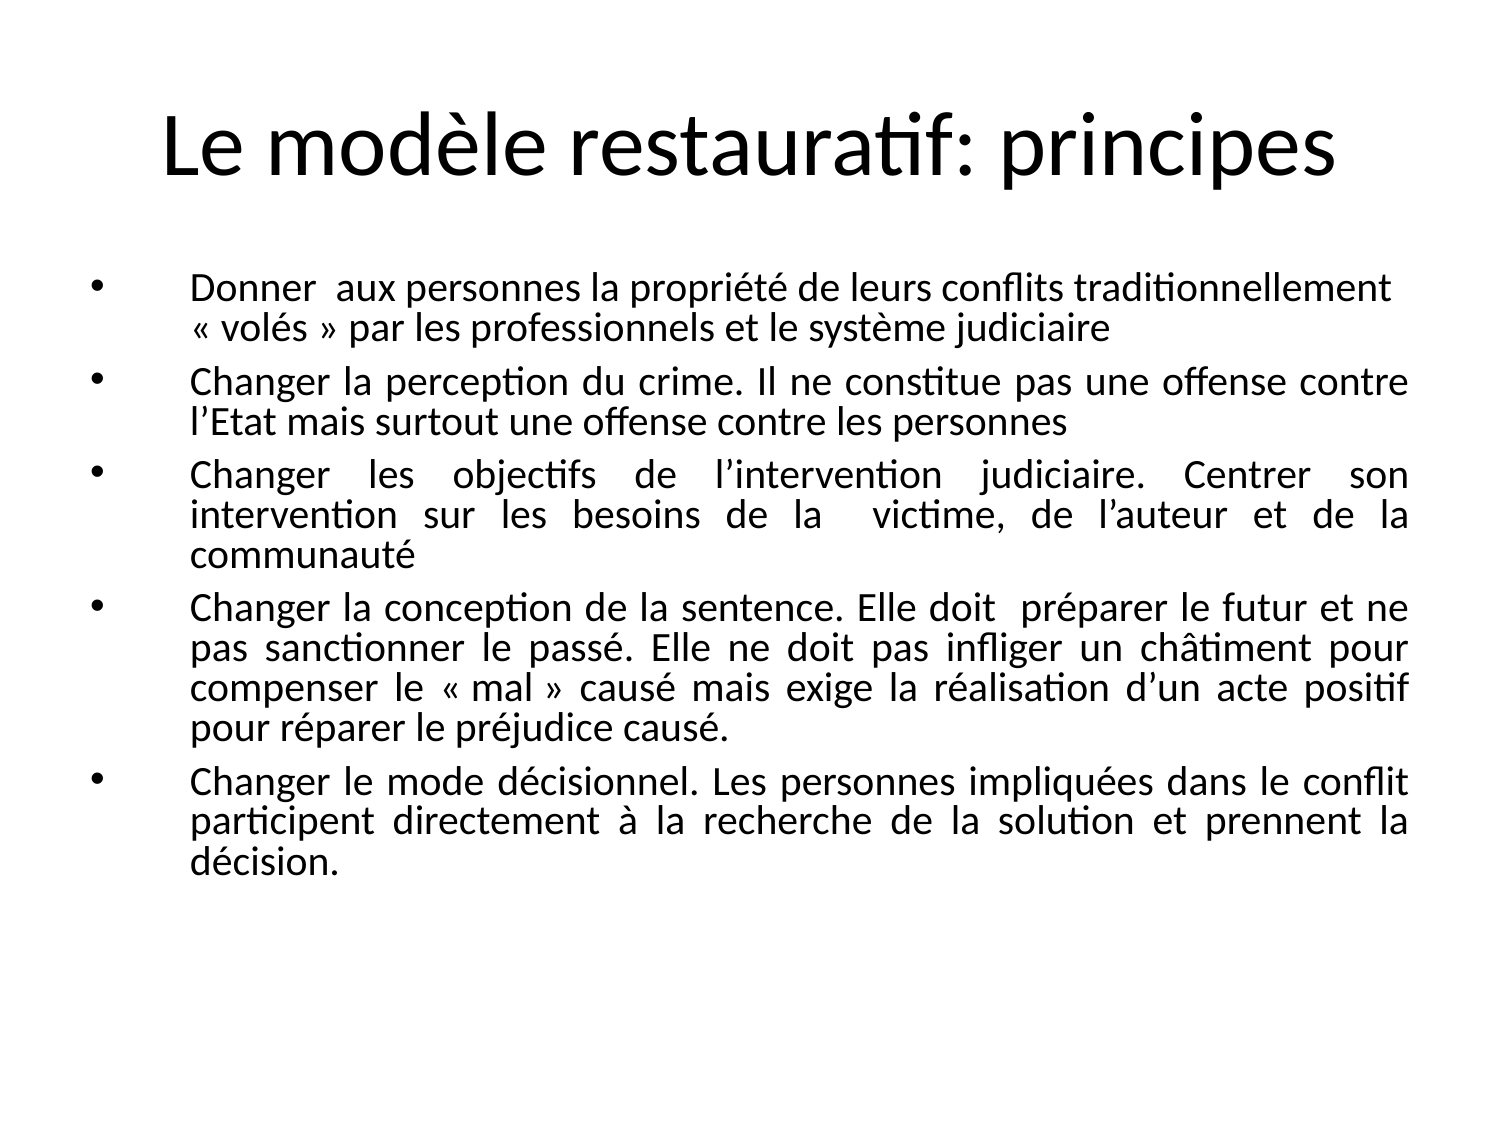

# Le modèle restauratif: principes
Donner aux personnes la propriété de leurs conflits traditionnellement « volés » par les professionnels et le système judiciaire
Changer la perception du crime. Il ne constitue pas une offense contre l’Etat mais surtout une offense contre les personnes
Changer les objectifs de l’intervention judiciaire. Centrer son intervention sur les besoins de la victime, de l’auteur et de la communauté
Changer la conception de la sentence. Elle doit préparer le futur et ne pas sanctionner le passé. Elle ne doit pas infliger un châtiment pour compenser le « mal » causé mais exige la réalisation d’un acte positif pour réparer le préjudice causé.
Changer le mode décisionnel. Les personnes impliquées dans le conflit participent directement à la recherche de la solution et prennent la décision.